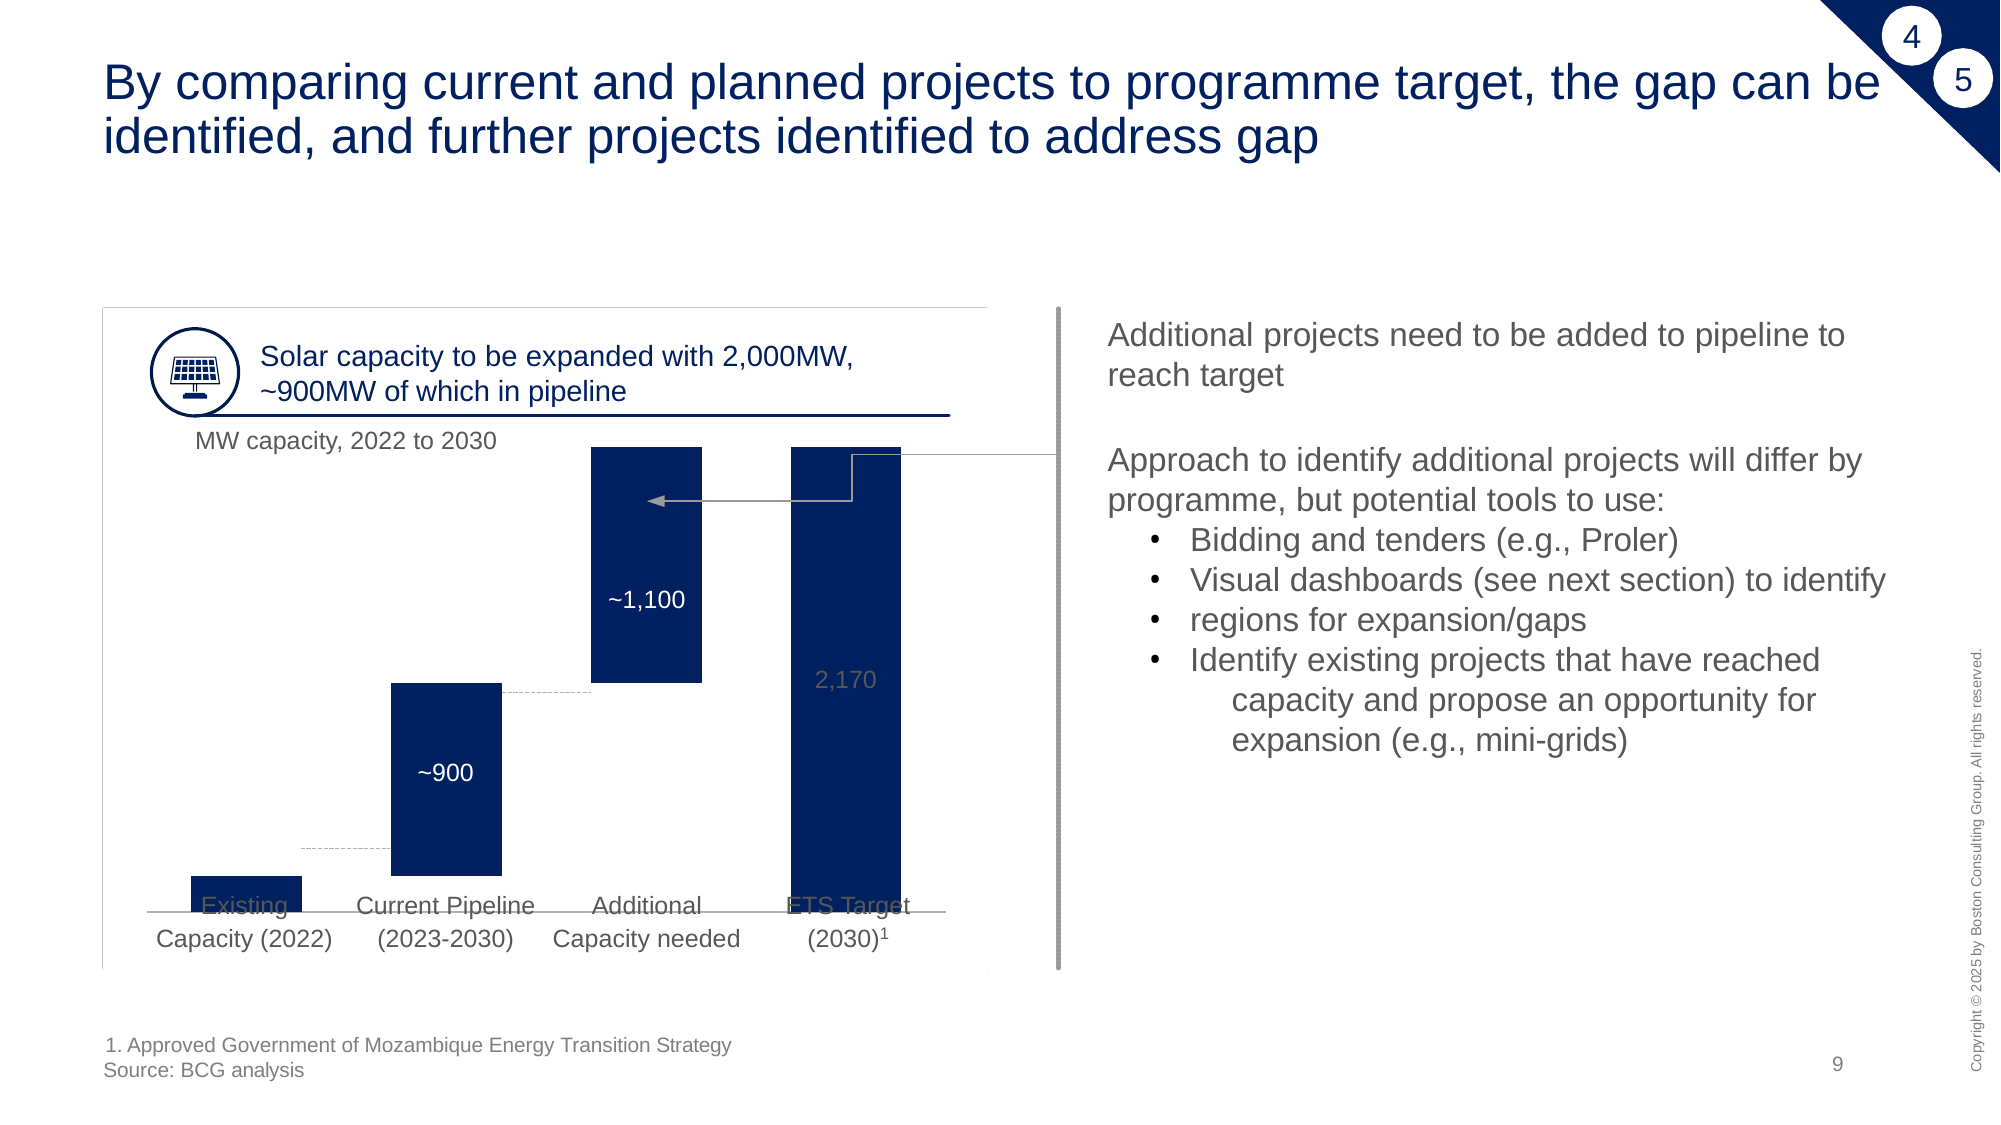

4
# By comparing current and planned projects to programme target, the gap can be identified, and further projects identified to address gap
5
Additional projects need to be added to pipeline to reach target
Approach to identify additional projects will differ by programme, but potential tools to use:
Bidding and tenders (e.g., Proler)
Visual dashboards (see next section) to identify
regions for expansion/gaps
Identify existing projects that have reached capacity and propose an opportunity for expansion (e.g., mini-grids)
Solar capacity to be expanded with 2,000MW, ~900MW of which in pipeline
MW capacity, 2022 to 2030
### Chart
| Category | Series1 | Series2 |
|---|---|---|
| 1 | 170.0 | None |
| 2 | 170.0 | 900.0 |
| 3 | 1070.0 | 1100.0 |
| 4 | 2170.0 | None |~1,100
~900
~170
Existing Capacity (2022)
Current Pipeline (2023-2030)
Additional Capacity needed
ETS Target (2030)1
1. Approved Government of Mozambique Energy Transition Strategy
Source: BCG analysis